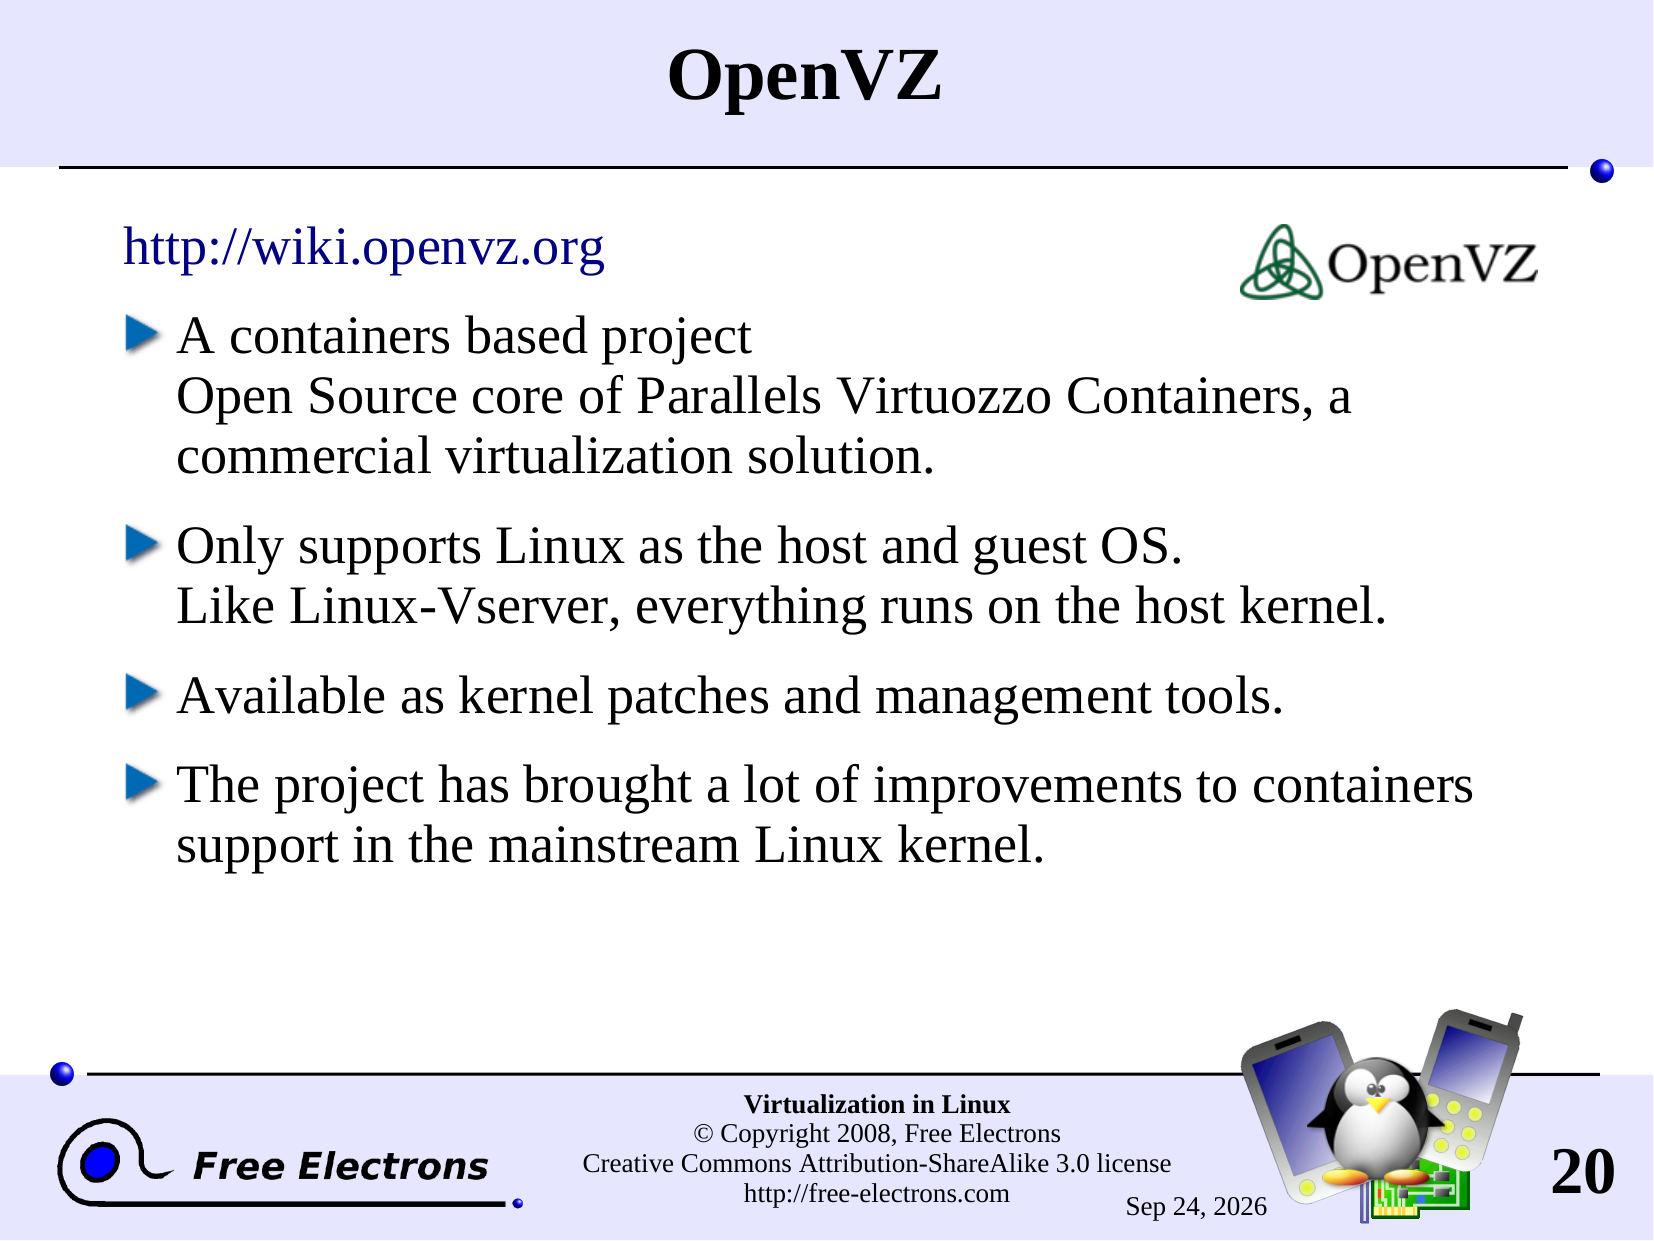

# OpenVZ
http://wiki.openvz.org
A containers based project
Open Source core of Parallels Virtuozzo Containers, a commercial virtualization solution.
Only supports Linux as the host and guest OS.
Like Linux-Vserver, everything runs on the host kernel.
Available as kernel patches and management tools.
The project has brought a lot of improvements to containers support in the mainstream Linux kernel.